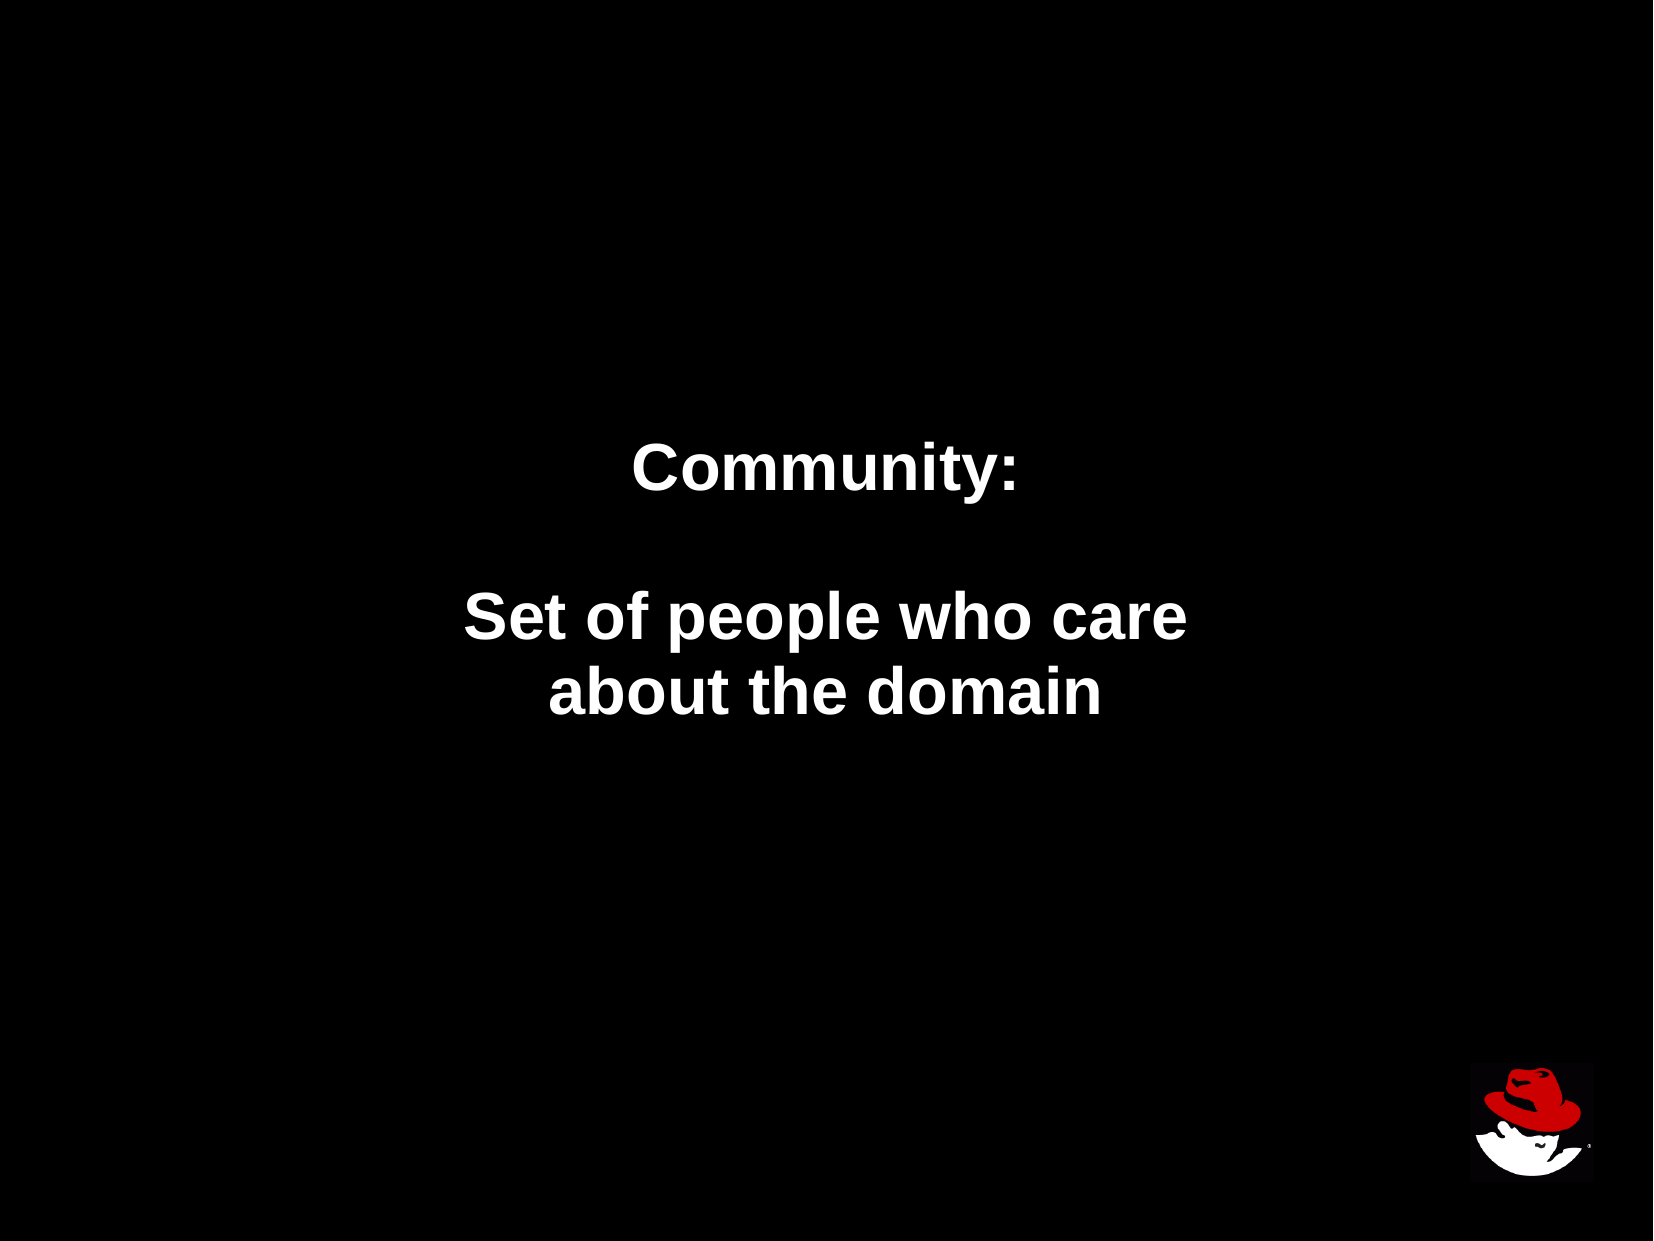

# Community:
Set of people who care
about the domain